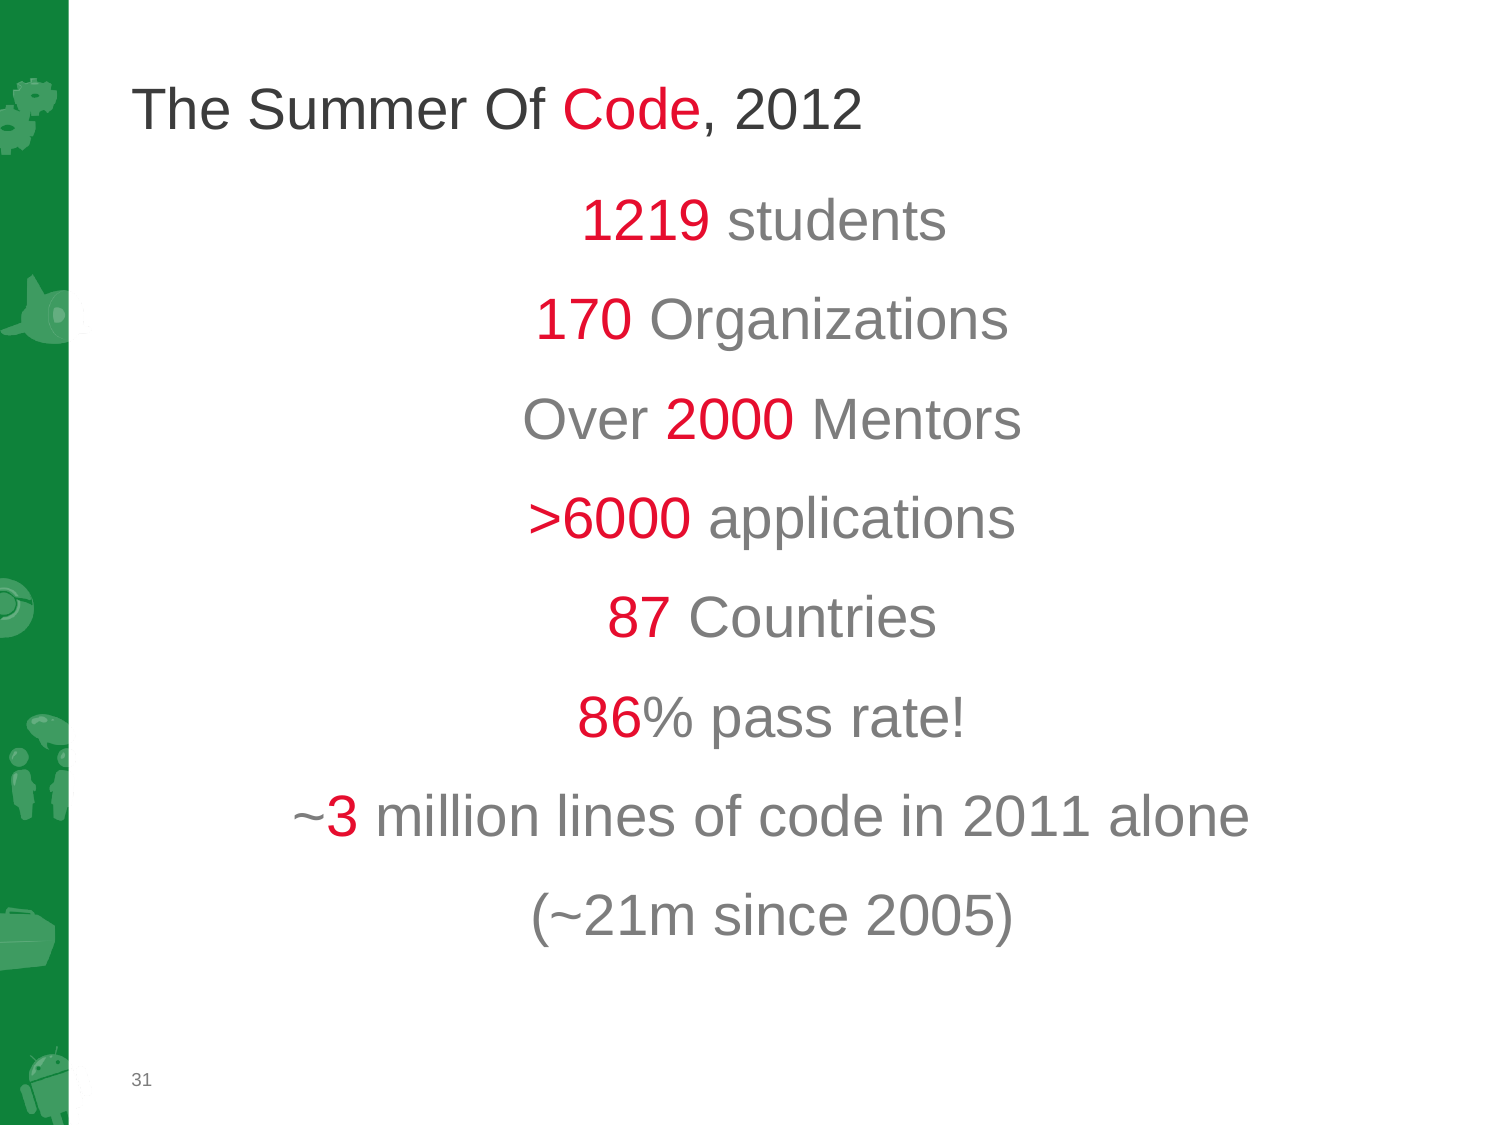

The Summer Of Code, 2012
1219 students
170 Organizations
Over 2000 Mentors
>6000 applications
87 Countries
86% pass rate!
~3 million lines of code in 2011 alone
(~21m since 2005)